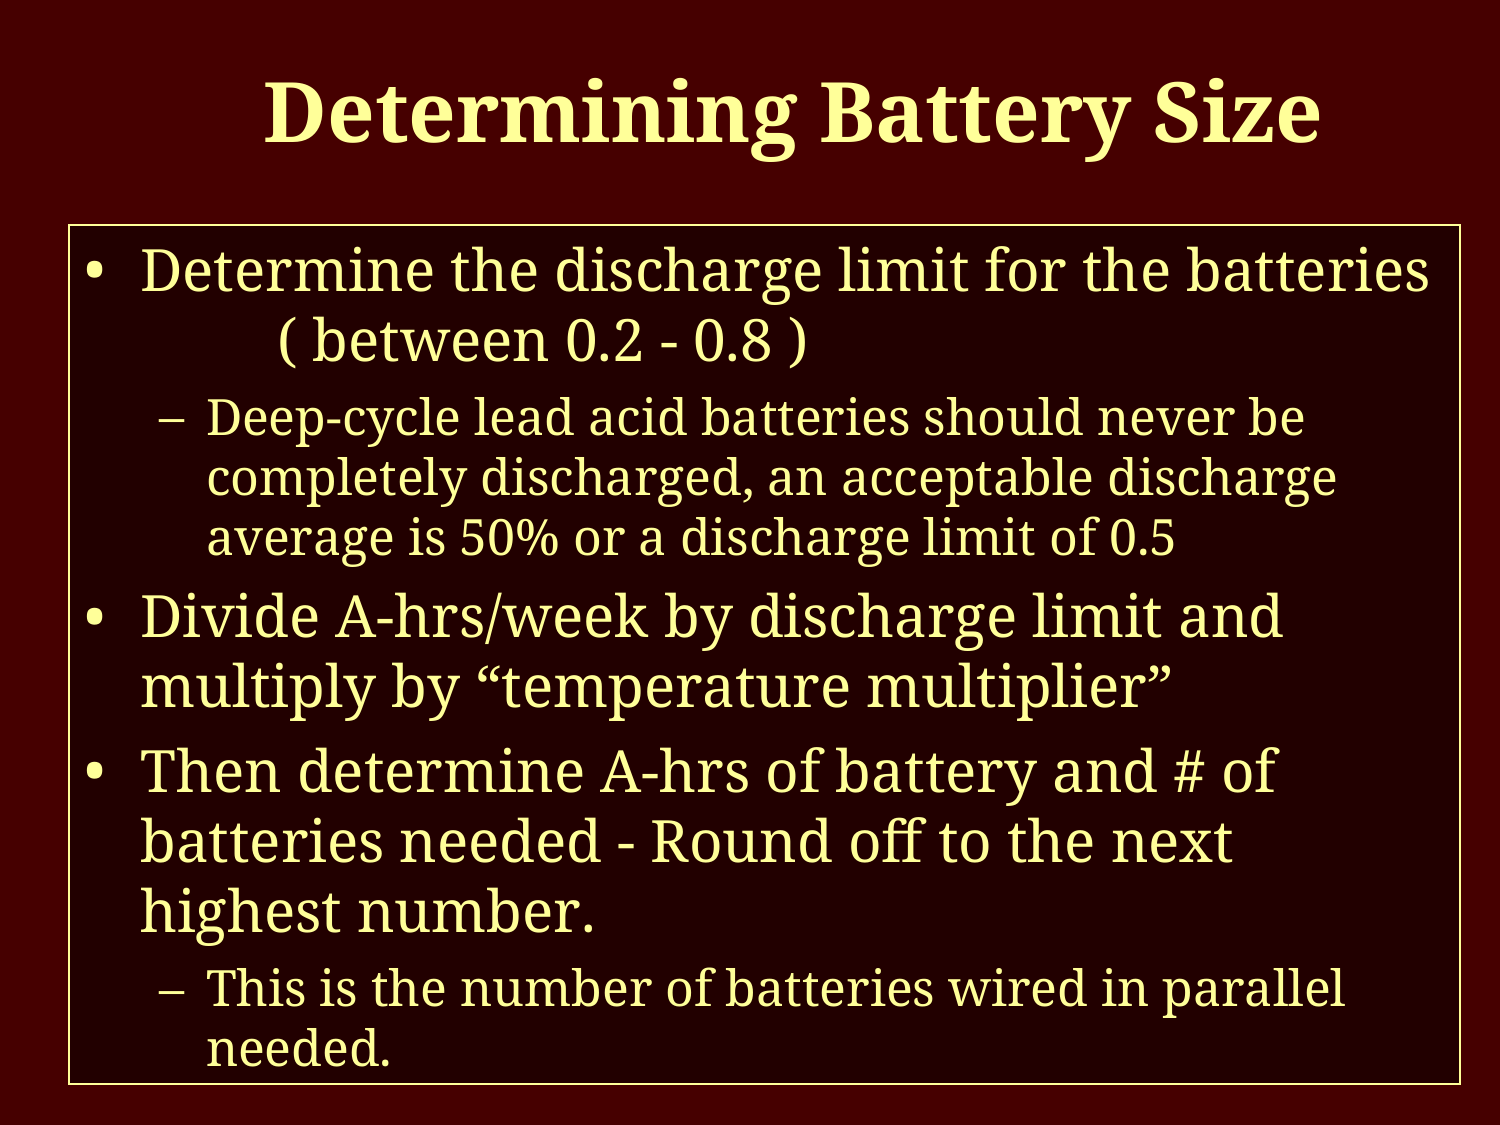

# Determining Battery Size
Determine the discharge limit for the batteries ( between 0.2 - 0.8 )
Deep-cycle lead acid batteries should never be completely discharged, an acceptable discharge average is 50% or a discharge limit of 0.5
Divide A-hrs/week by discharge limit and multiply by “temperature multiplier”
Then determine A-hrs of battery and # of batteries needed - Round off to the next highest number.
This is the number of batteries wired in parallel needed.
Engineering Photovoltaic Systems
29